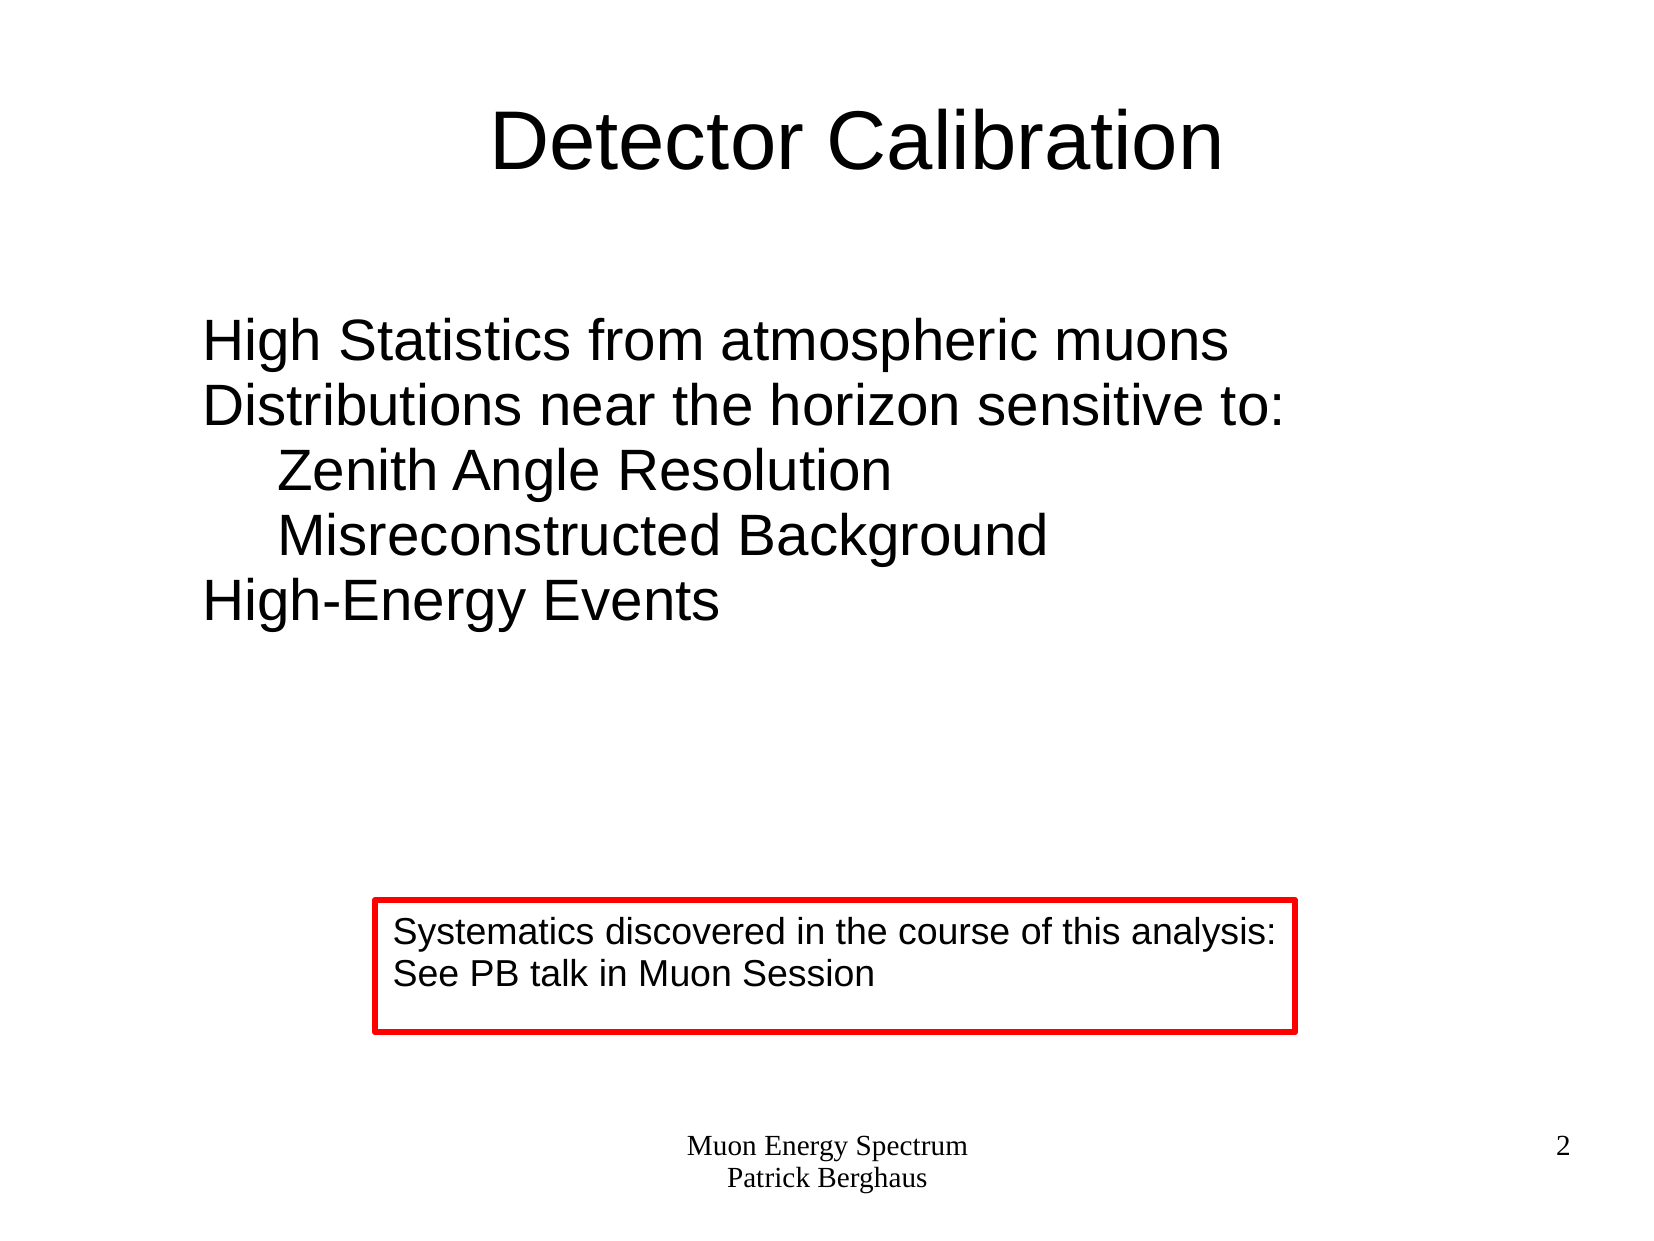

Detector Calibration
High Statistics from atmospheric muons
Distributions near the horizon sensitive to:
	Zenith Angle Resolution
	Misreconstructed Background
High-Energy Events
Systematics discovered in the course of this analysis:
See PB talk in Muon Session
2